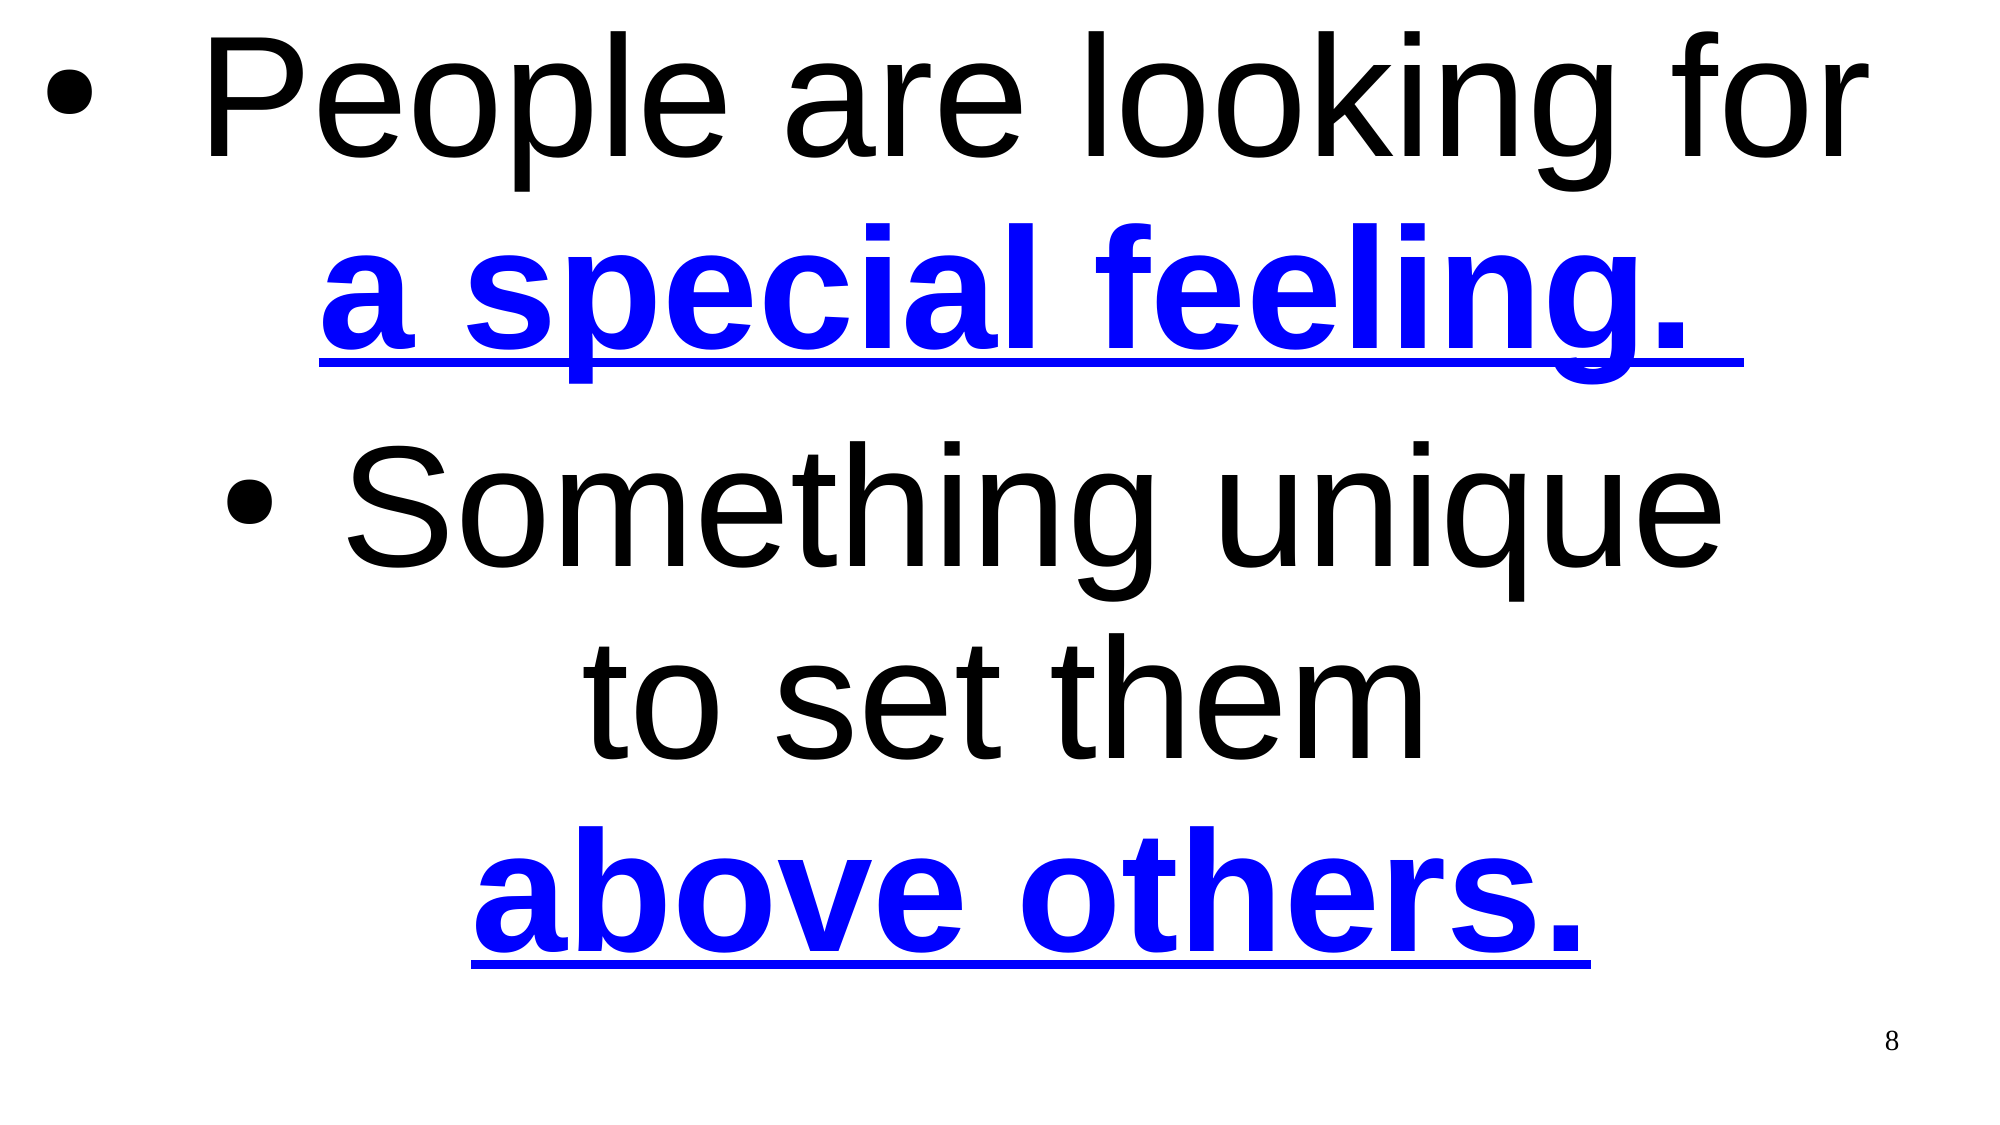

# People are looking for a special feeling.
 Something unique
to set them
above others.
8